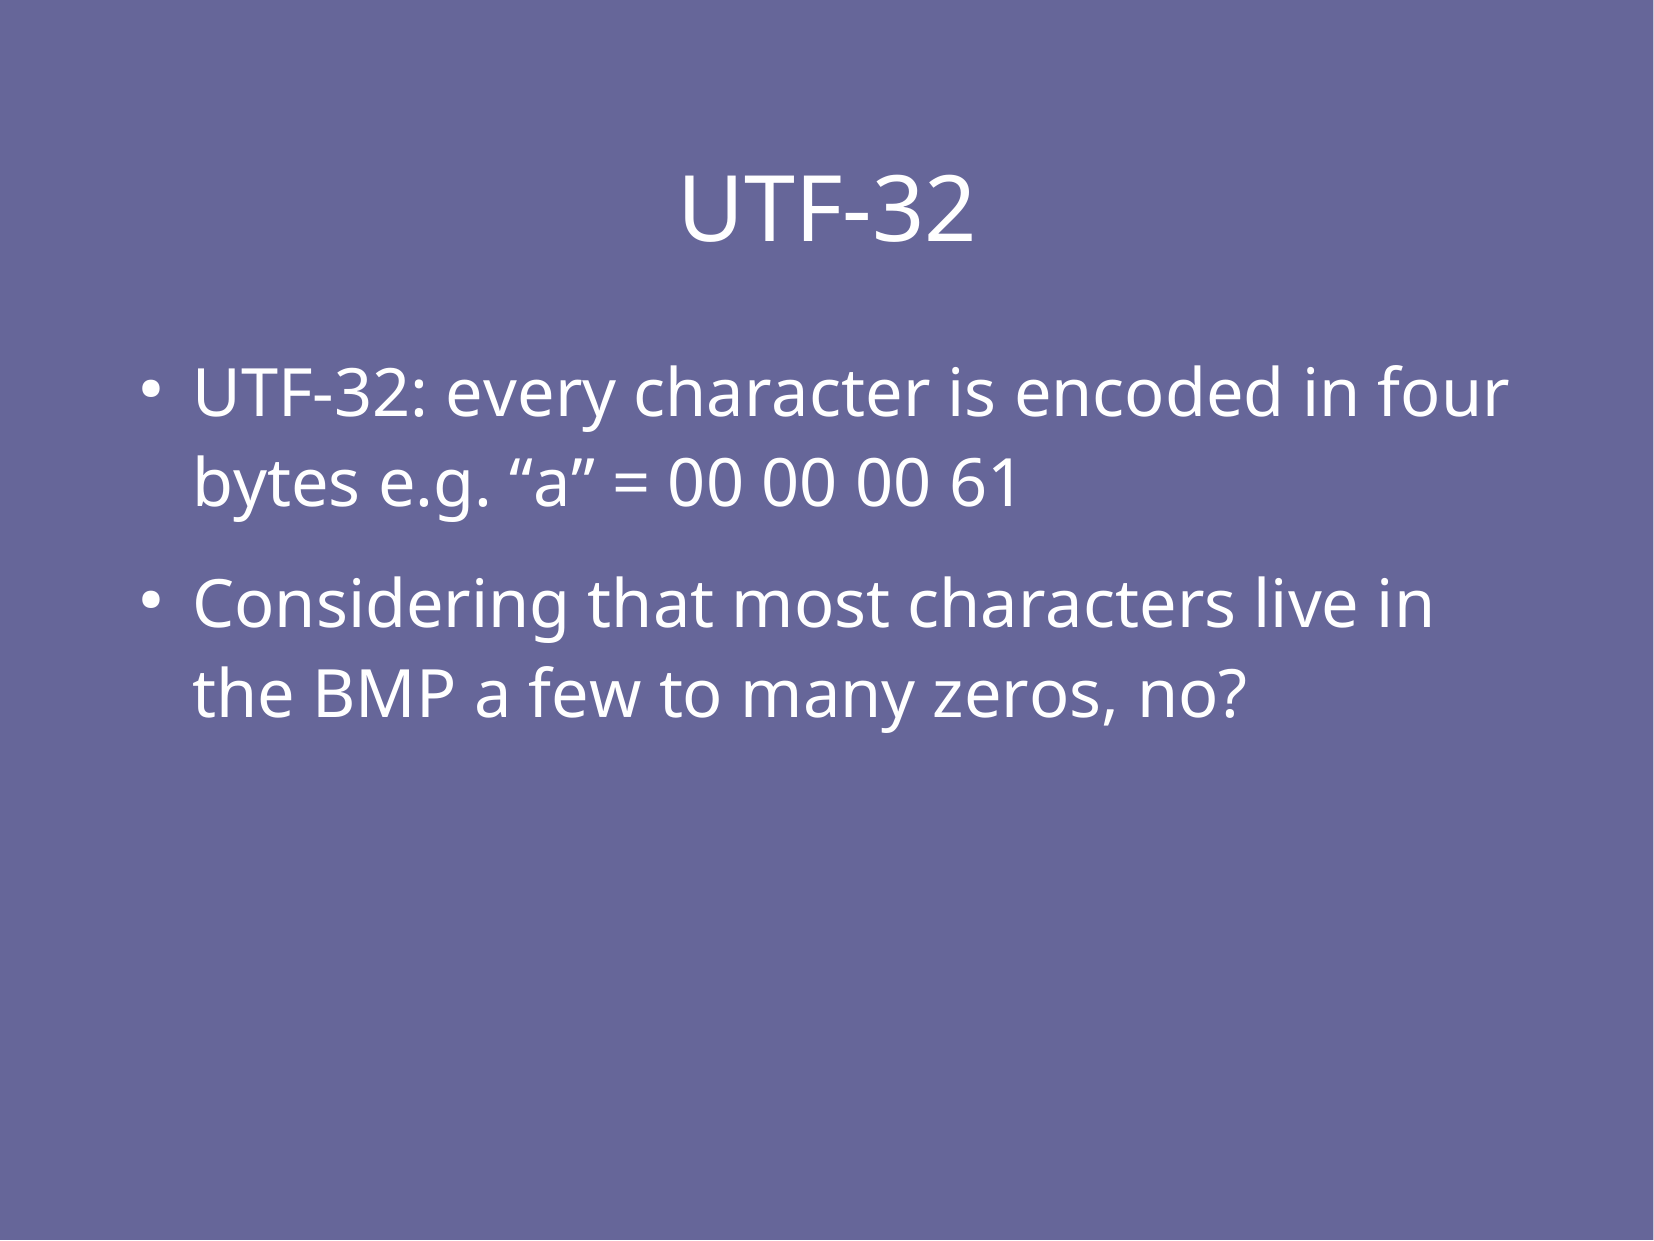

# UTF-32
UTF-32: every character is encoded in four bytes e.g. “a” = 00 00 00 61
Considering that most characters live in the BMP a few to many zeros, no?